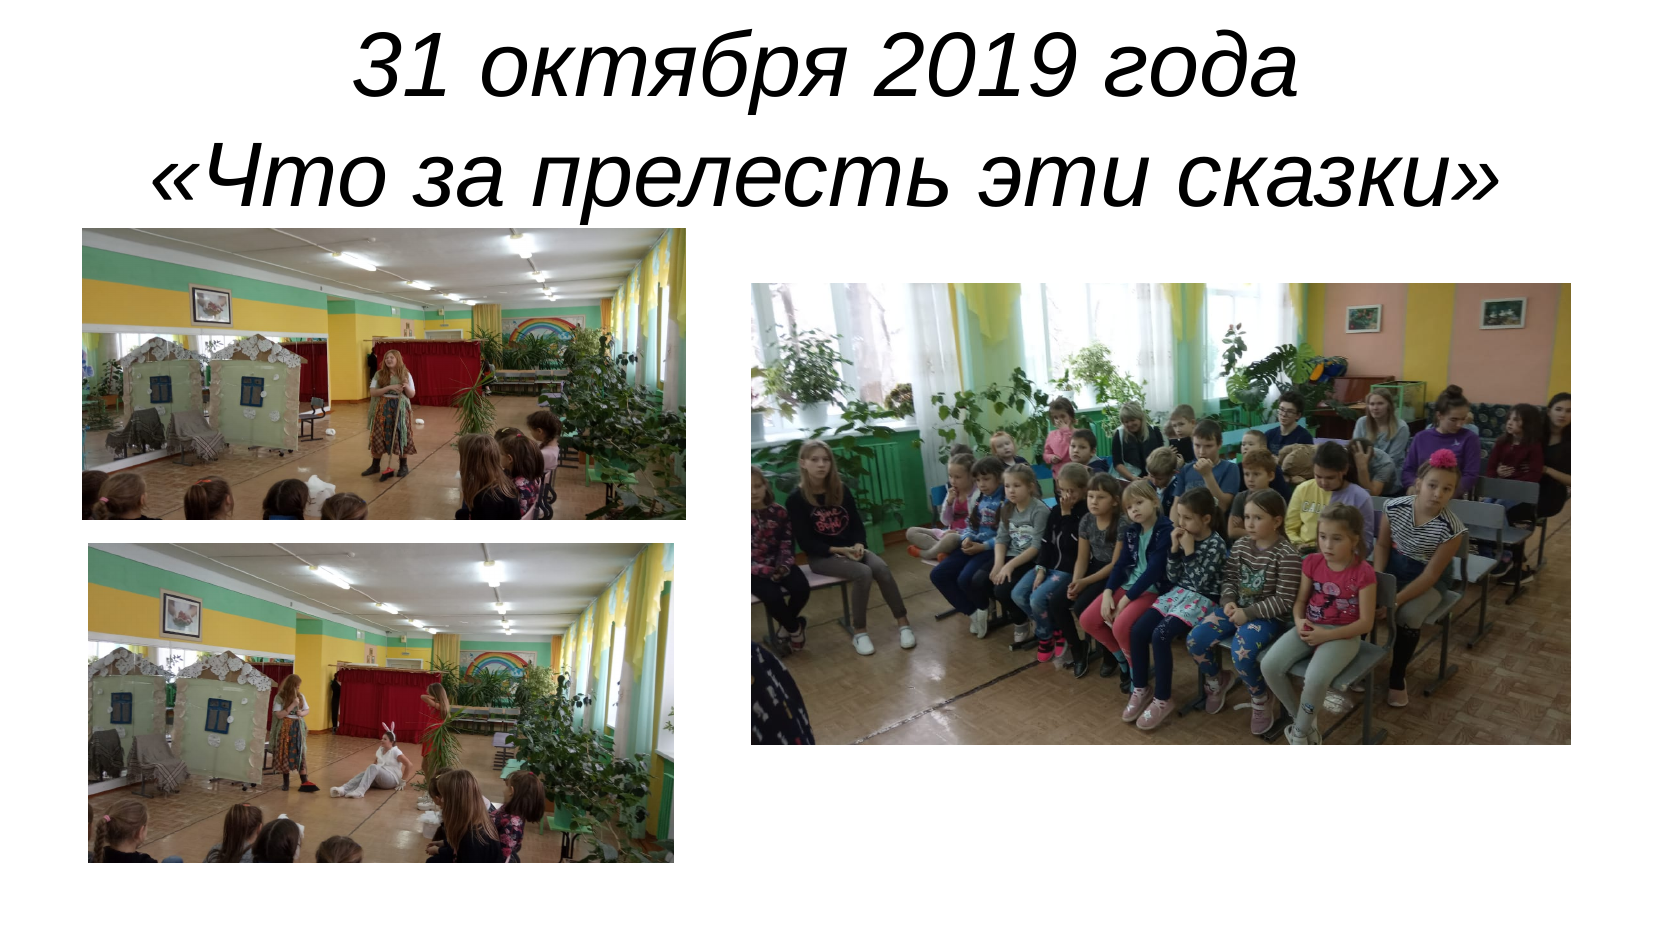

# 31 октября 2019 года «Что за прелесть эти сказки»